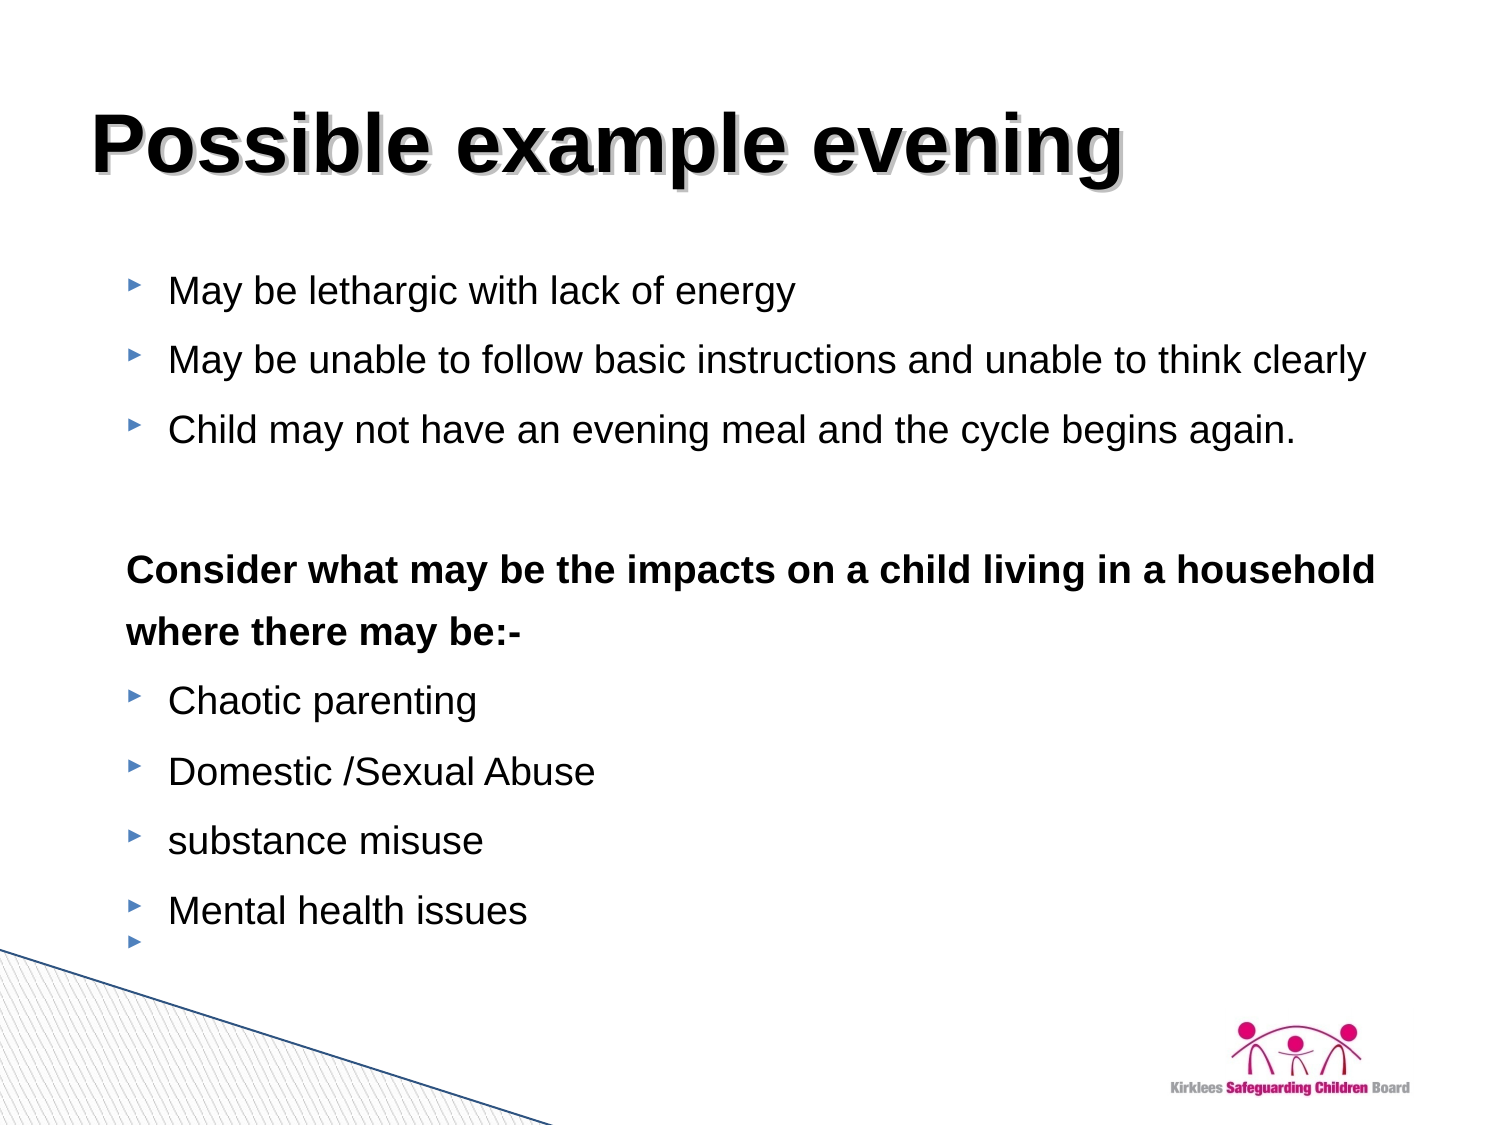

Possible example evening
# May be lethargic with lack of energy
May be unable to follow basic instructions and unable to think clearly
Child may not have an evening meal and the cycle begins again.
Consider what may be the impacts on a child living in a household where there may be:-
Chaotic parenting
Domestic /Sexual Abuse
substance misuse
Mental health issues